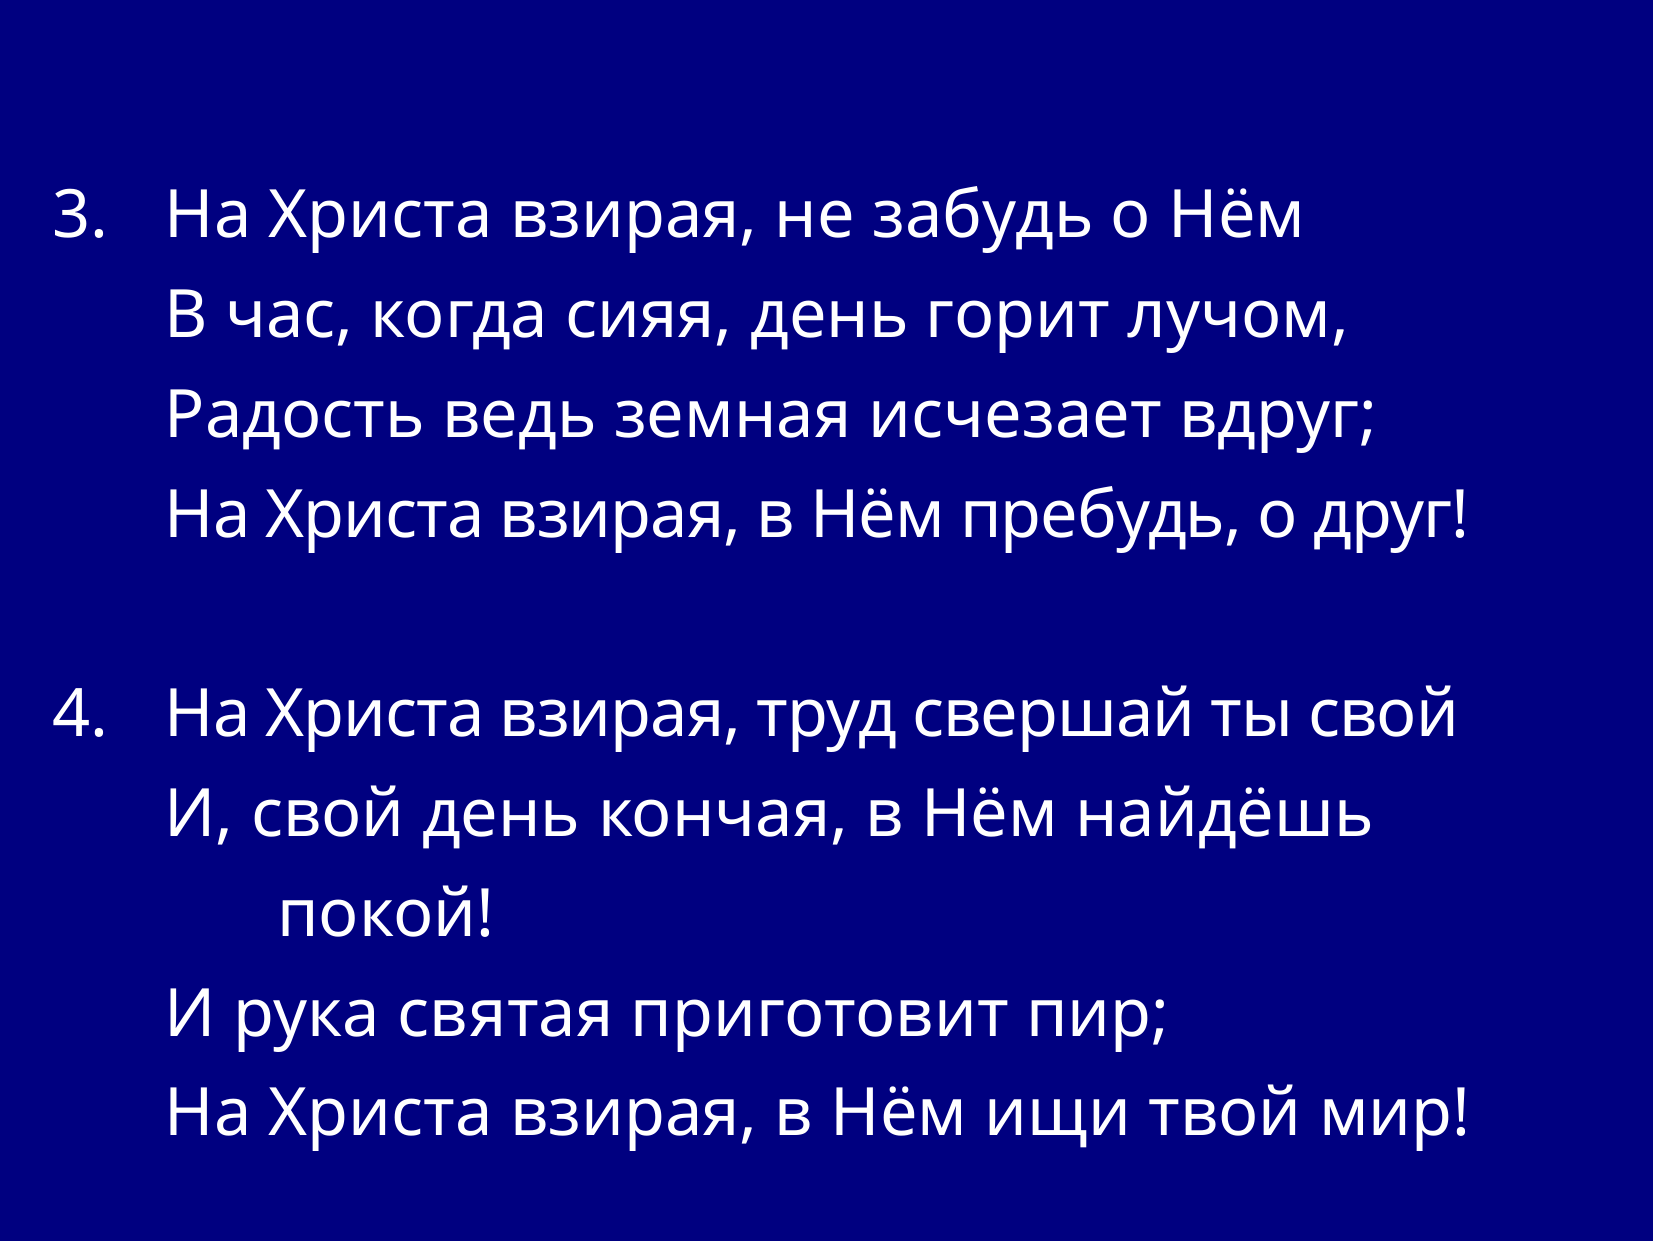

3.	На Христа взирая, не забудь о Нём
	В час, когда сияя, день горит лучом,
	Радость ведь земная исчезает вдруг;
	На Христа взирая, в Нём пребудь, о друг!
4.	На Христа взирая, труд свершай ты свой
	И, свой день кончая, в Нём найдёшь
		покой!
	И рука святая приготовит пир;
	На Христа взирая, в Нём ищи твой мир!